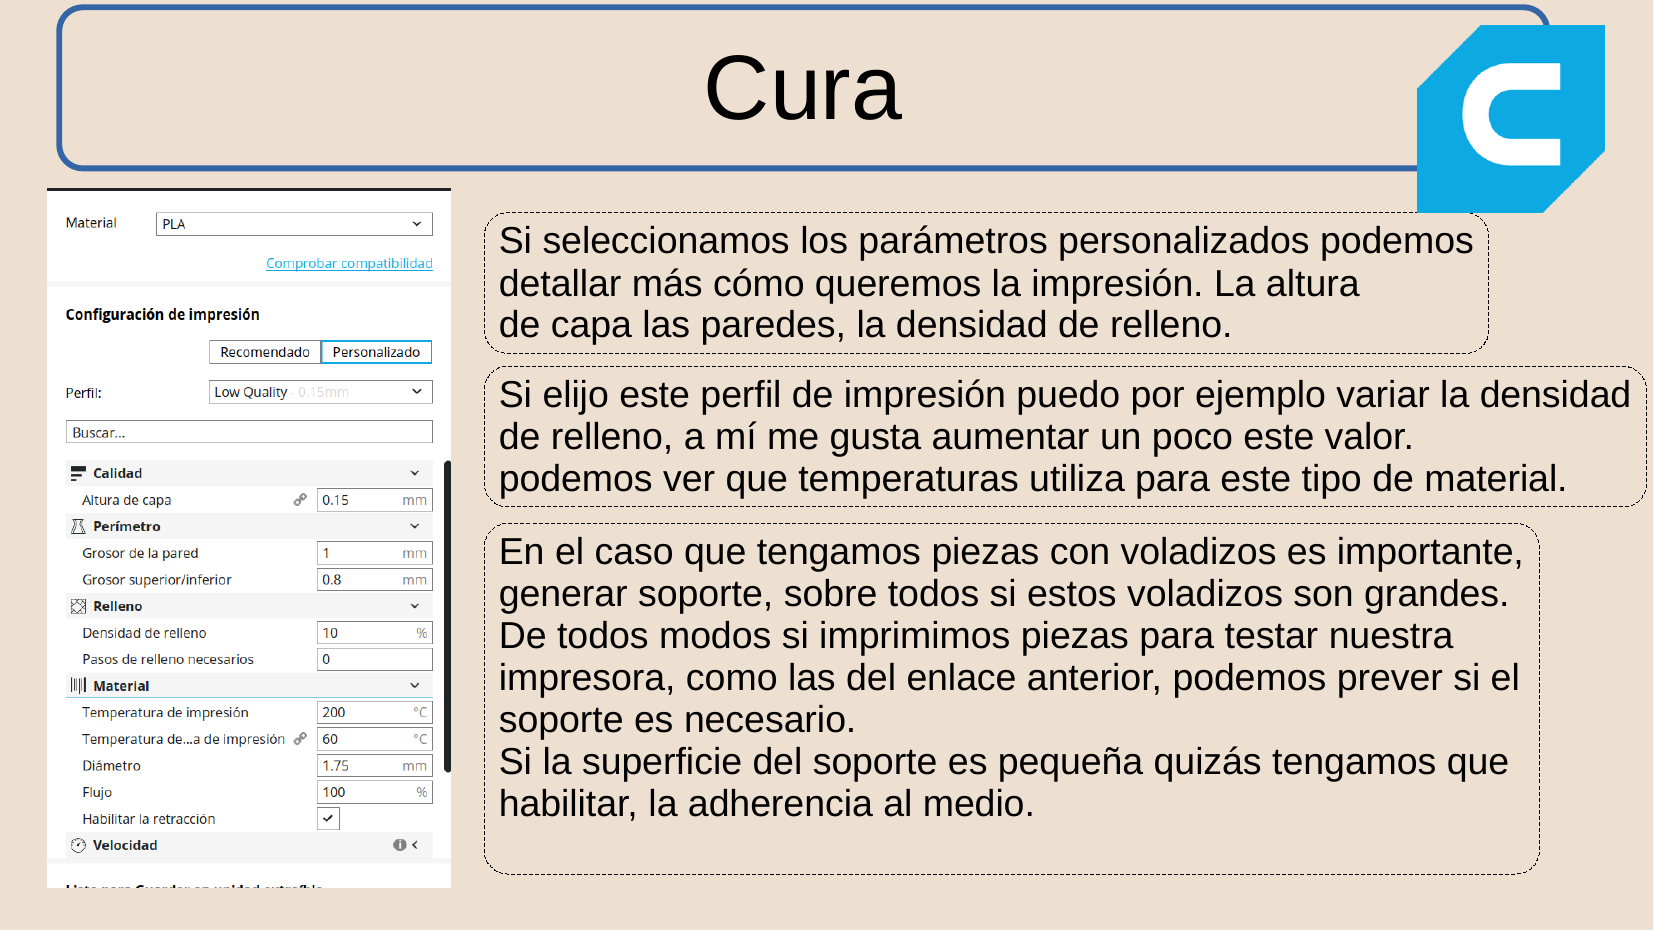

# Cura
Si seleccionamos los parámetros personalizados podemos
detallar más cómo queremos la impresión. La altura
de capa las paredes, la densidad de relleno.
Si elijo este perfil de impresión puedo por ejemplo variar la densidad
de relleno, a mí me gusta aumentar un poco este valor.
podemos ver que temperaturas utiliza para este tipo de material.
En el caso que tengamos piezas con voladizos es importante,
generar soporte, sobre todos si estos voladizos son grandes.
De todos modos si imprimimos piezas para testar nuestra
impresora, como las del enlace anterior, podemos prever si el
soporte es necesario.
Si la superficie del soporte es pequeña quizás tengamos que
habilitar, la adherencia al medio.